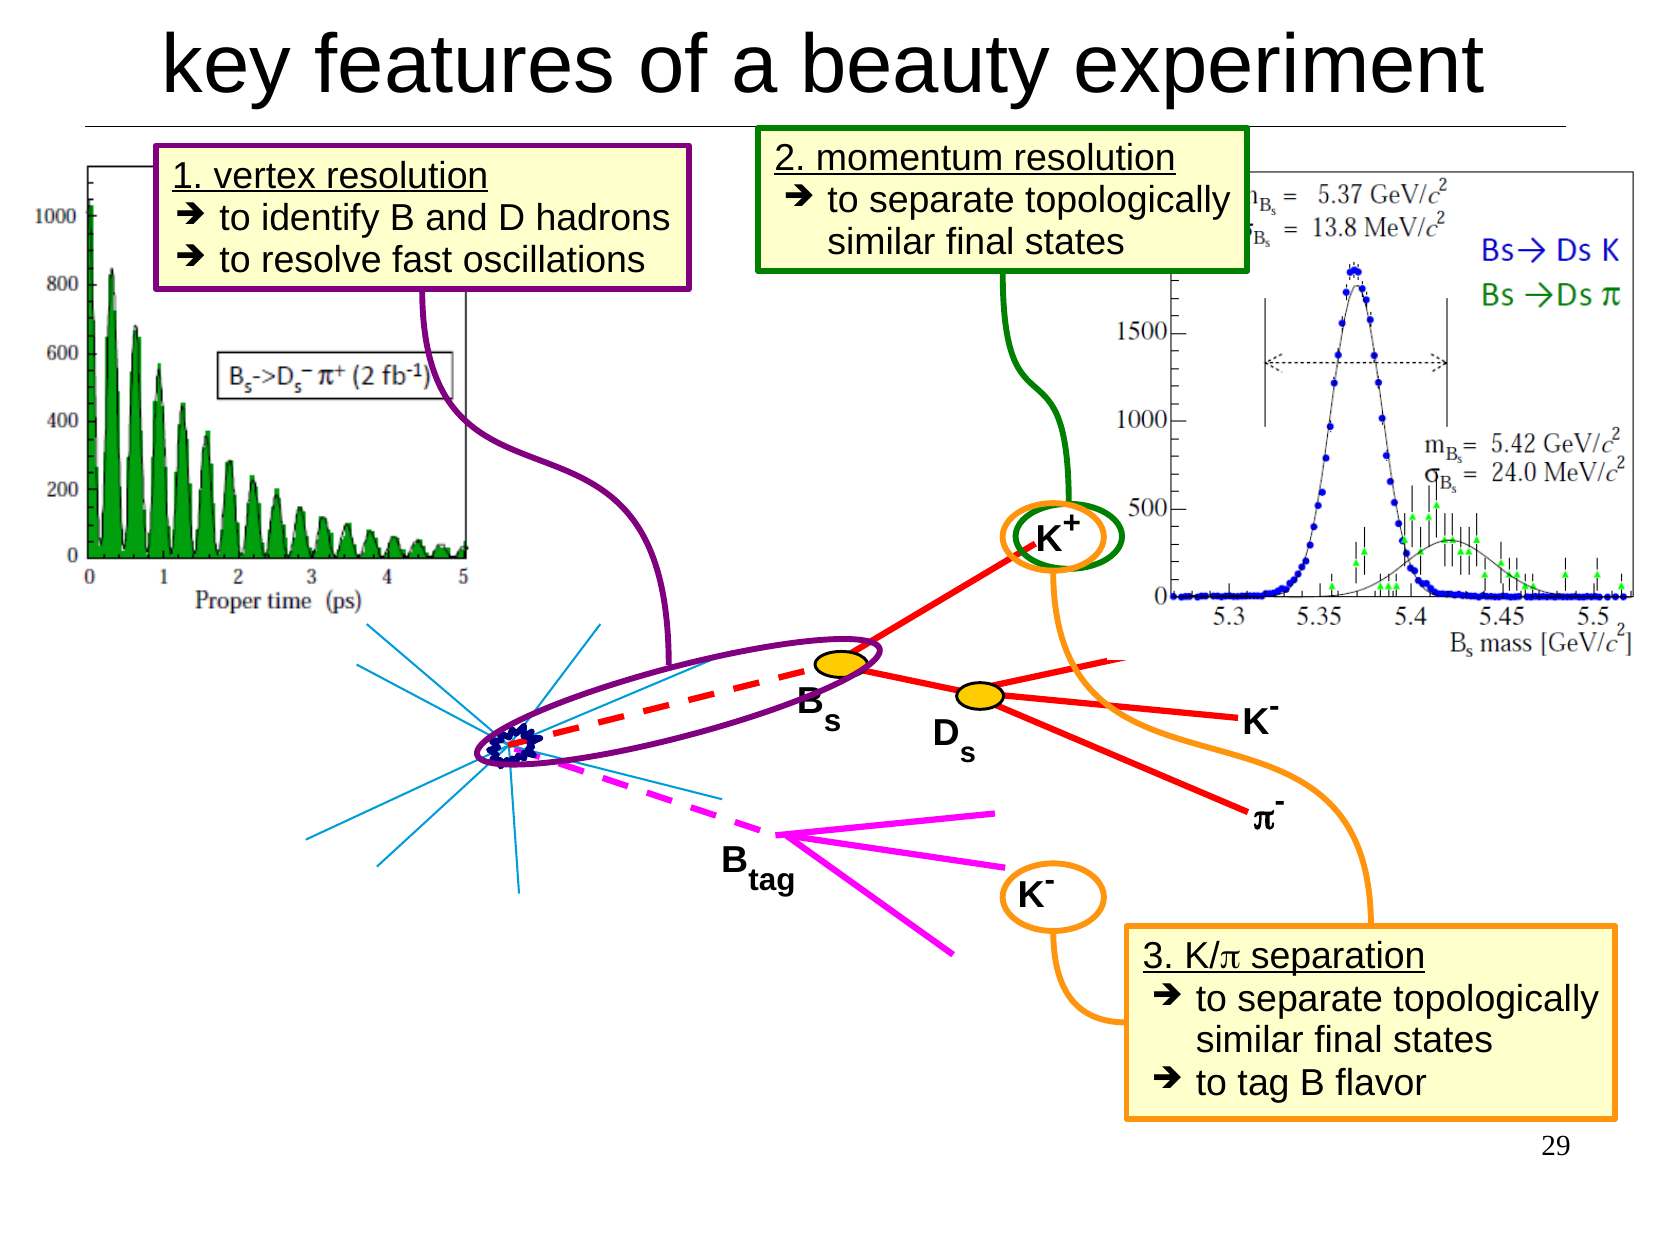

# key features of a beauty experiment
2. momentum resolution
to separate topologically
similar final states
1. vertex resolution
to identify B and D hadrons
to resolve fast oscillations
K+
K+
Bs
K-
Ds
p-
K-
3. K/p separation
to separate topologically
similar final states
to tag B flavor
Btag
29